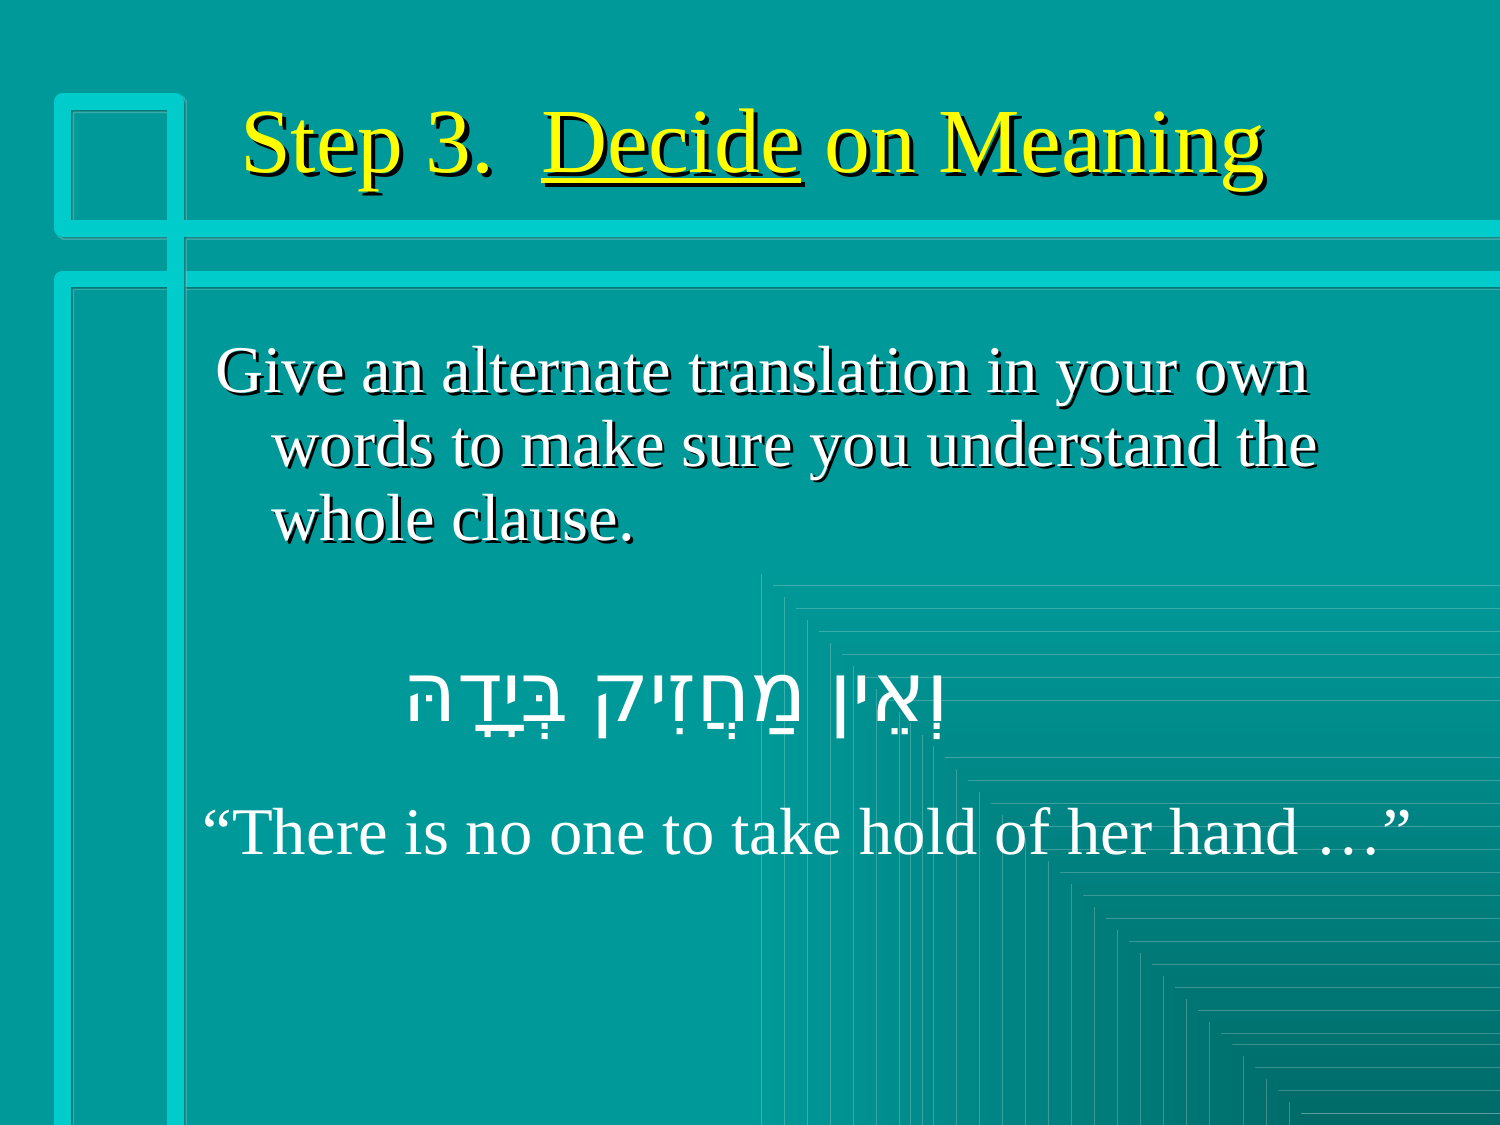

# Step 3. Decide on Meaning
Give an alternate translation in your own words to make sure you understand the whole clause.
וְאֵין מַחֲזִיק בְּיָדָהּ
“There is no one to take hold of her hand …”